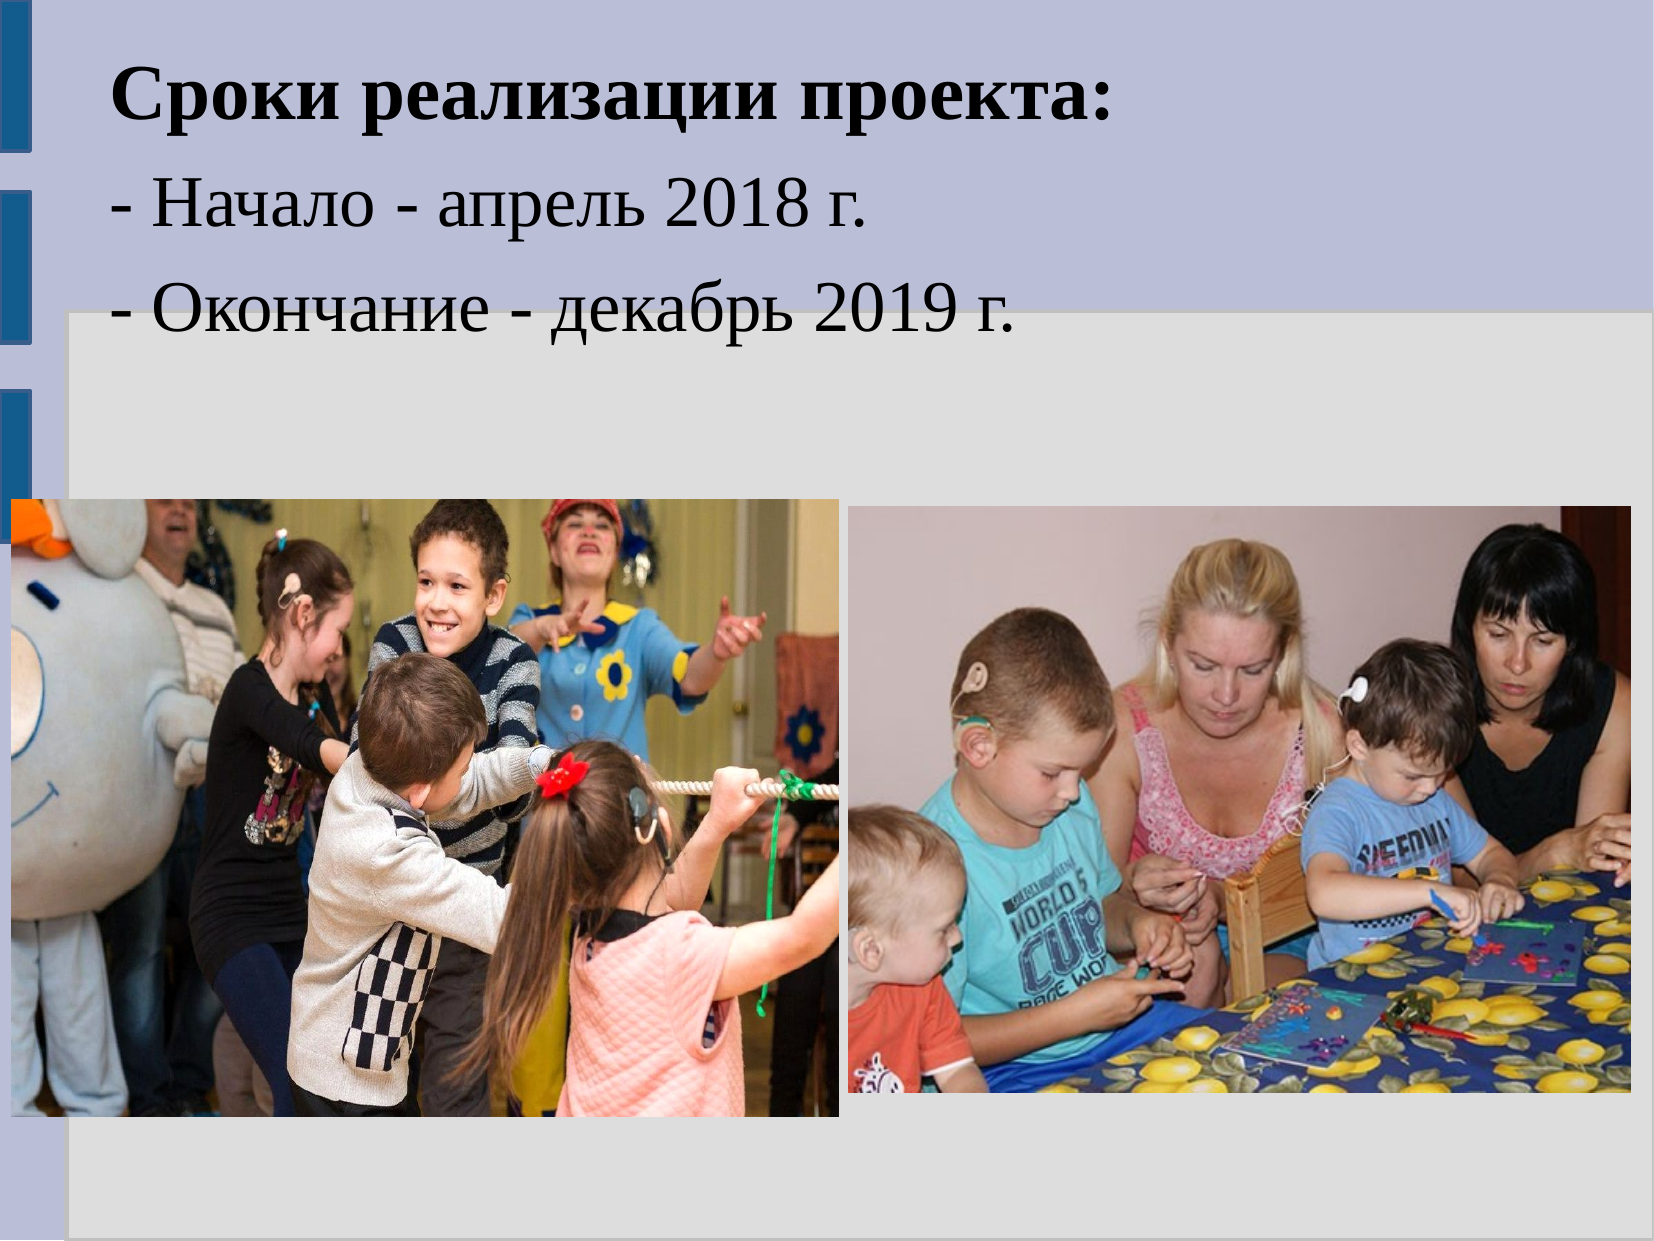

Сроки реализации проекта:
- Начало - апрель 2018 г.
- Окончание - декабрь 2019 г.